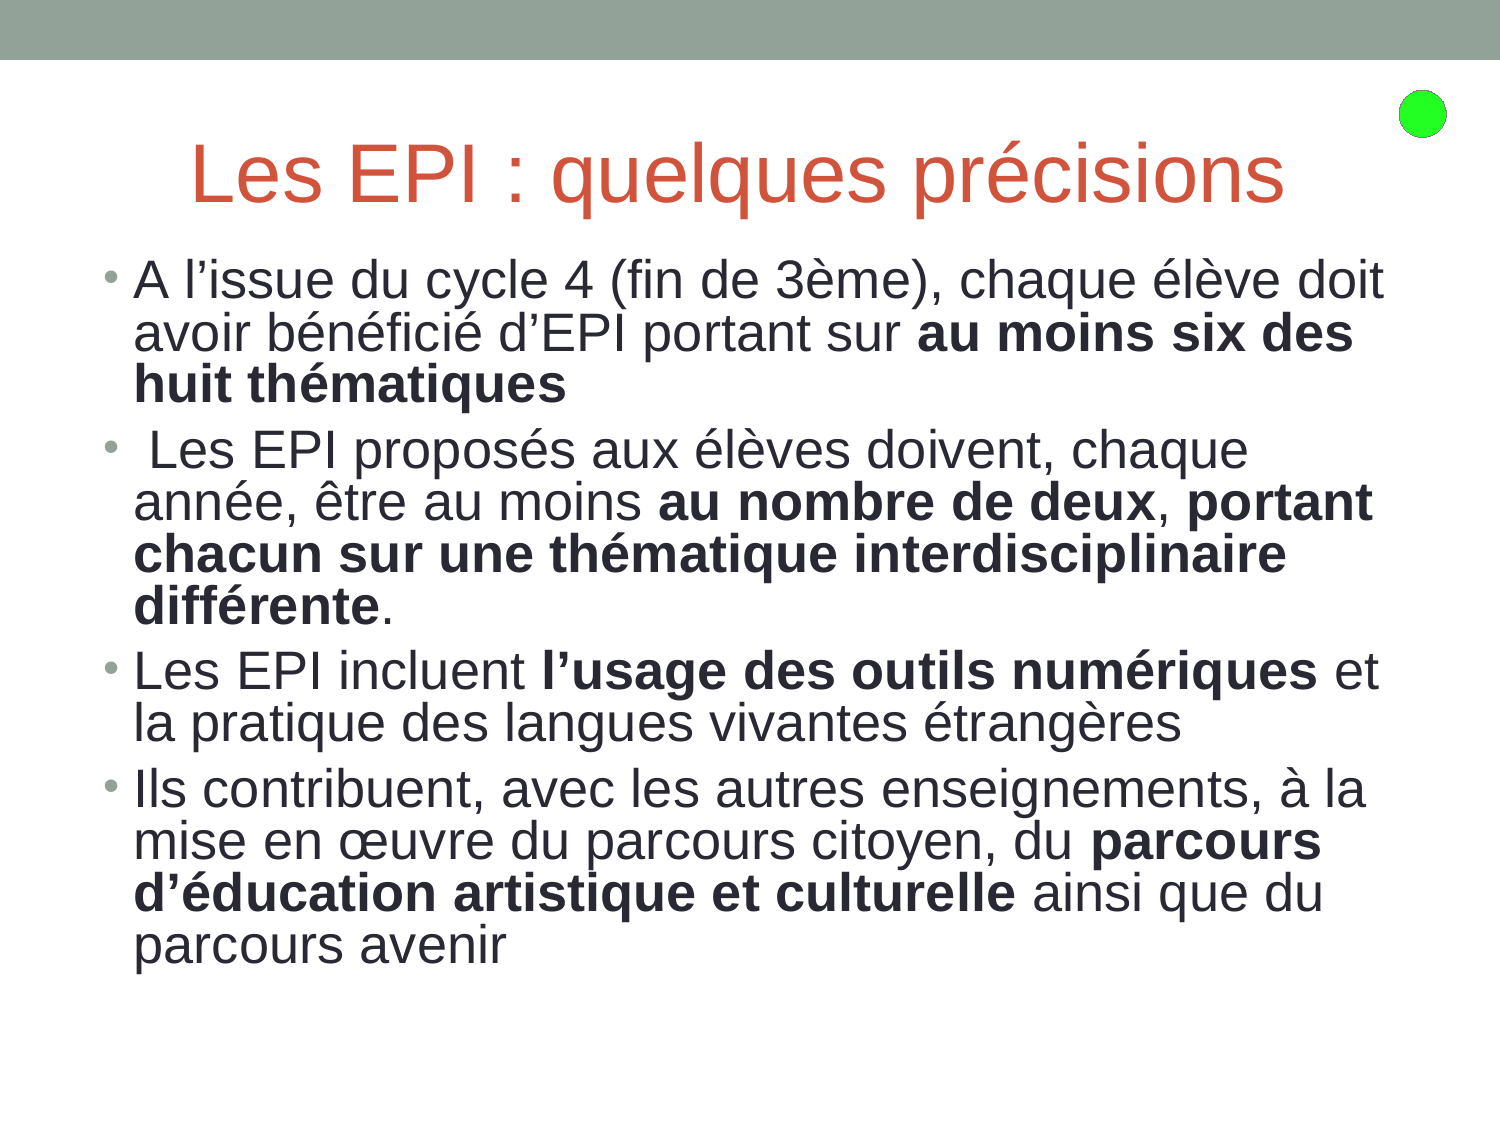

Les EPI : quelques précisions
# A l’issue du cycle 4 (fin de 3ème), chaque élève doit avoir bénéficié d’EPI portant sur au moins six des huit thématiques
 Les EPI proposés aux élèves doivent, chaque année, être au moins au nombre de deux, portant chacun sur une thématique interdisciplinaire différente.
Les EPI incluent l’usage des outils numériques et la pratique des langues vivantes étrangères
Ils contribuent, avec les autres enseignements, à la mise en œuvre du parcours citoyen, du parcours d’éducation artistique et culturelle ainsi que du parcours avenir